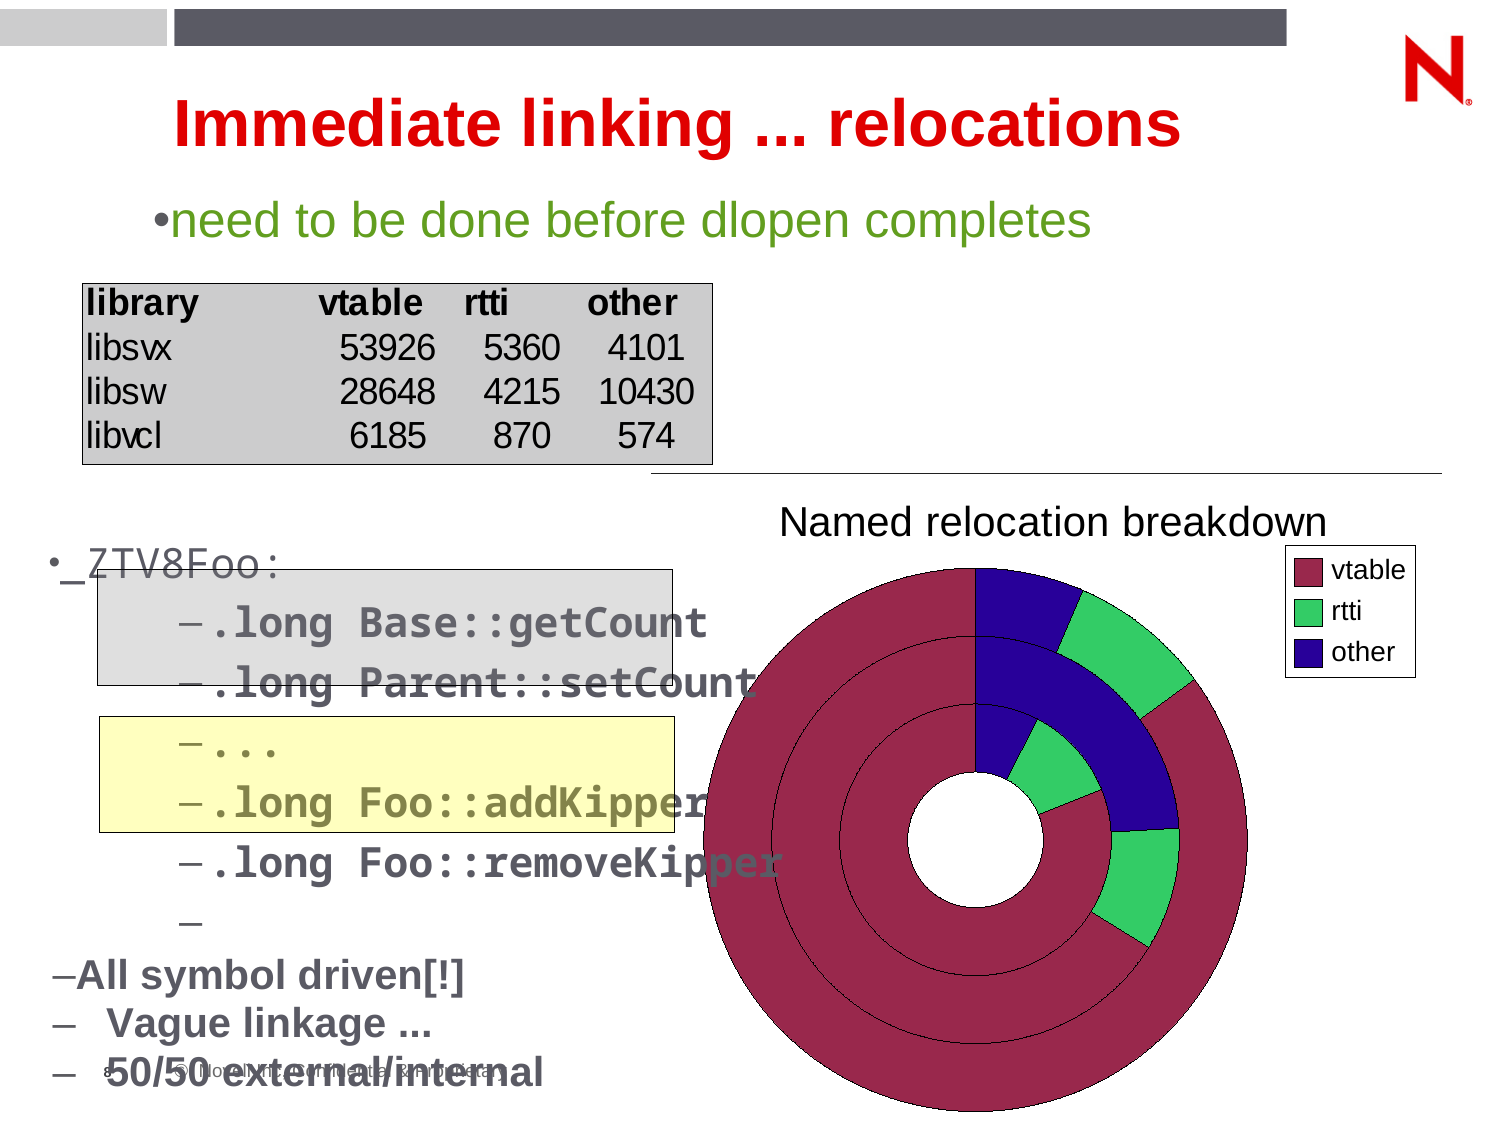

# Immediate linking ... relocations
need to be done before dlopen completes
### Chart: Named relocation breakdown
| Category | libsvx | libsw | libvcl |
|---|---|---|---|
| vtable | 53926.0 | 28648.0 | 6185.0 |
| rtti | 5360.0 | 4215.0 | 870.0 |
| other | 4101.0 | 10430.0 | 574.0 |_ZTV8Foo:
.long Base::getCount
.long Parent::setCount
...
.long Foo::addKipper
.long Foo::removeKipper
All symbol driven[!]
	Vague linkage ...
	50/50 external/internal